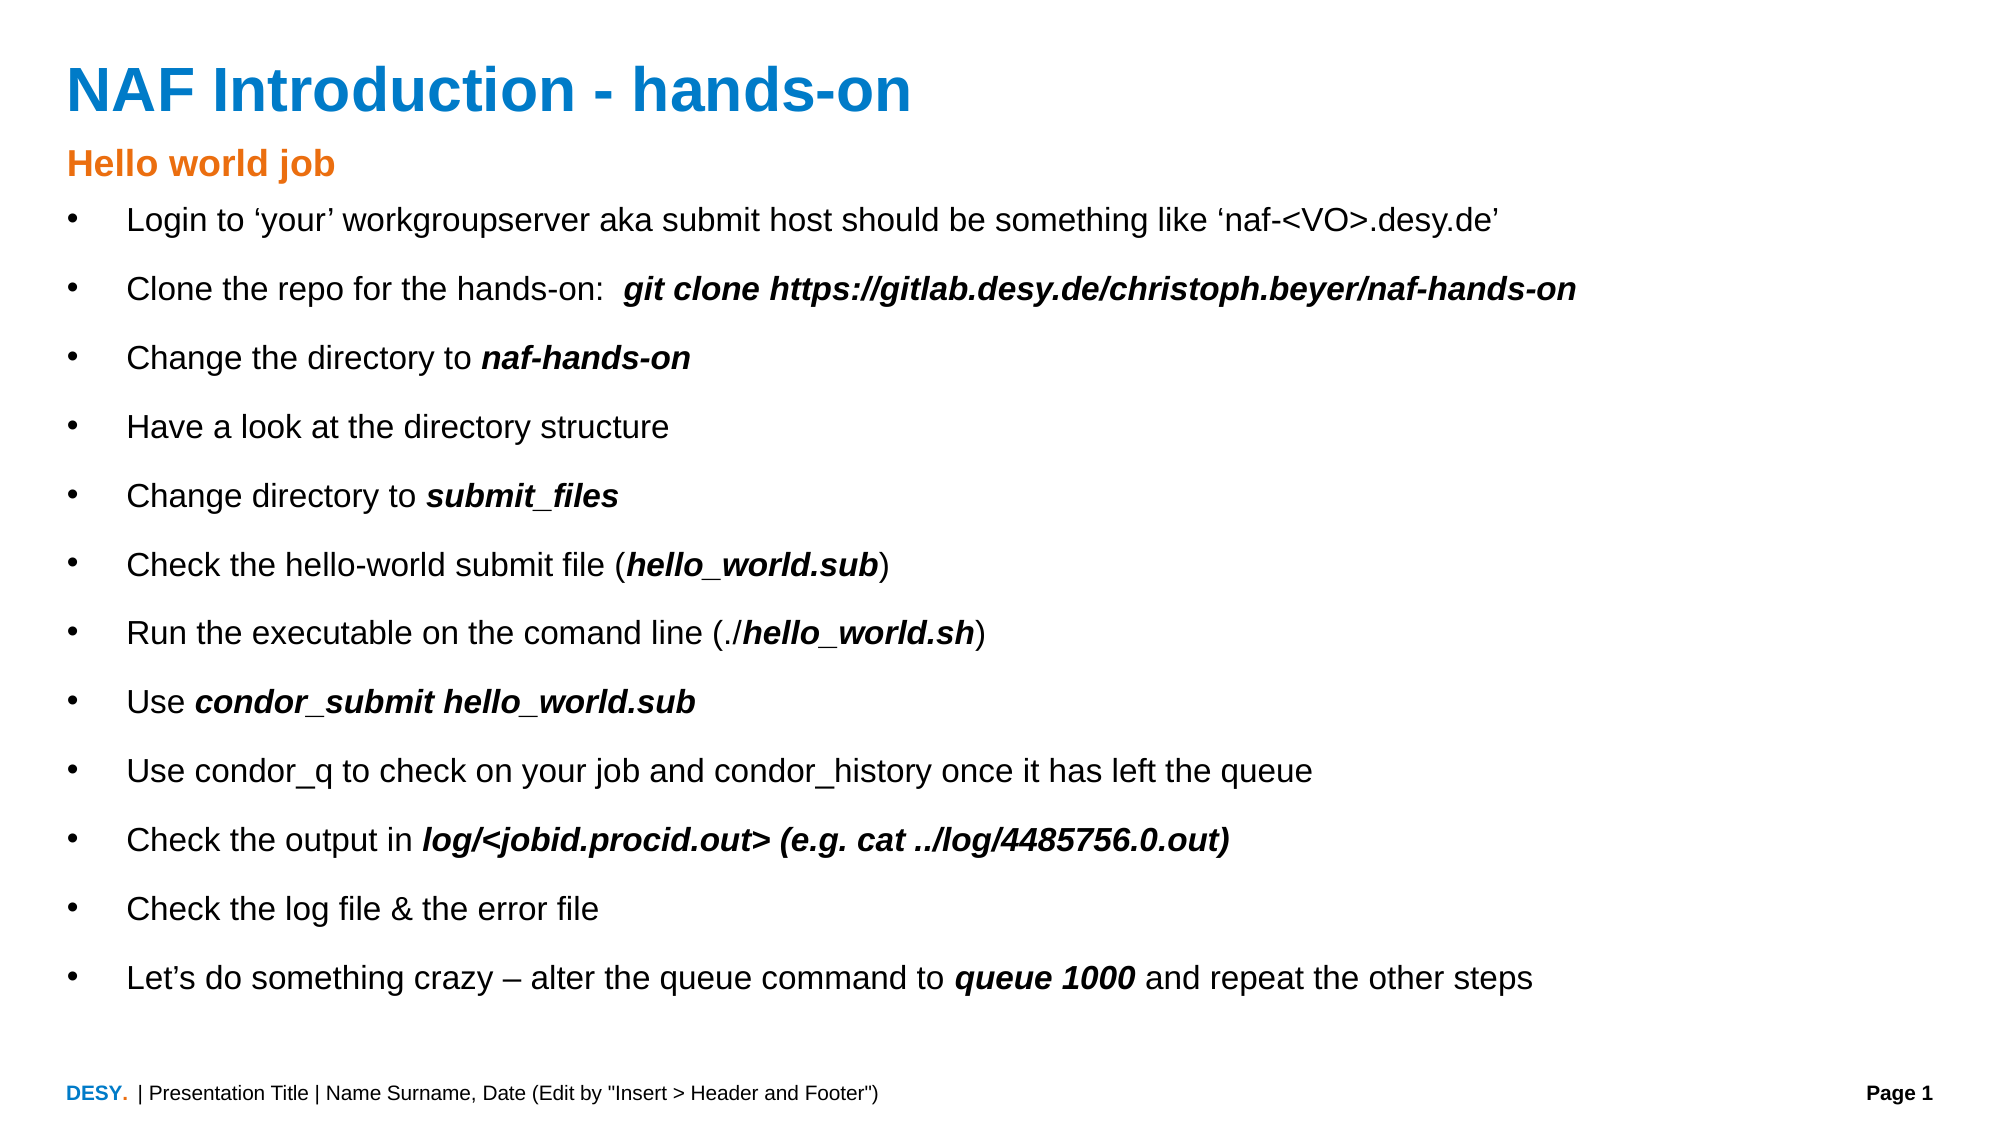

# NAF Introduction - hands-on
Login to ‘your’ workgroupserver aka submit host should be something like ‘naf-<VO>.desy.de’
Clone the repo for the hands-on: git clone https://gitlab.desy.de/christoph.beyer/naf-hands-on
Change the directory to naf-hands-on
Have a look at the directory structure
Change directory to submit_files
Check the hello-world submit file (hello_world.sub)
Run the executable on the comand line (./hello_world.sh)
Use condor_submit hello_world.sub
Use condor_q to check on your job and condor_history once it has left the queue
Check the output in log/<jobid.procid.out> (e.g. cat ../log/4485756.0.out)
Check the log file & the error file
Let’s do something crazy – alter the queue command to queue 1000 and repeat the other steps
Hello world job
| Presentation Title | Name Surname, Date (Edit by "Insert > Header and Footer")